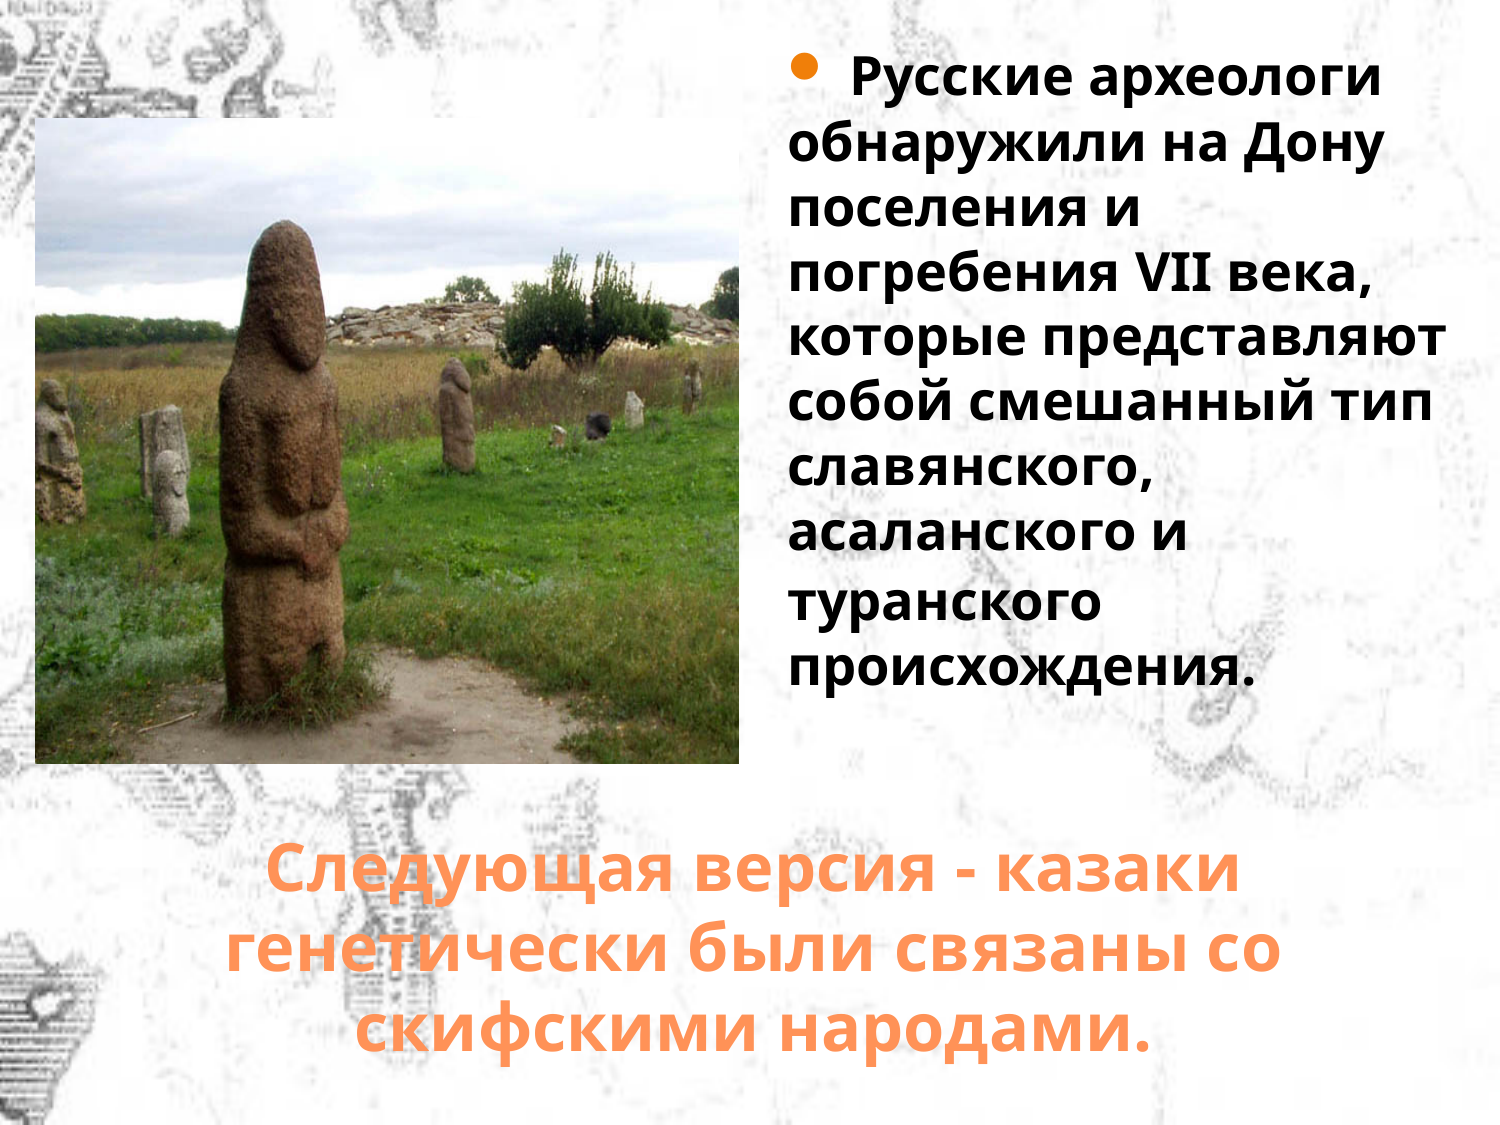

Русские археологи обнаружили на Дону поселения и погребения VII века, которые представляют собой смешанный тип славянского, асаланского и туранского происхождения.
# Следующая версия - казаки генетически были связаны со скифскими народами.